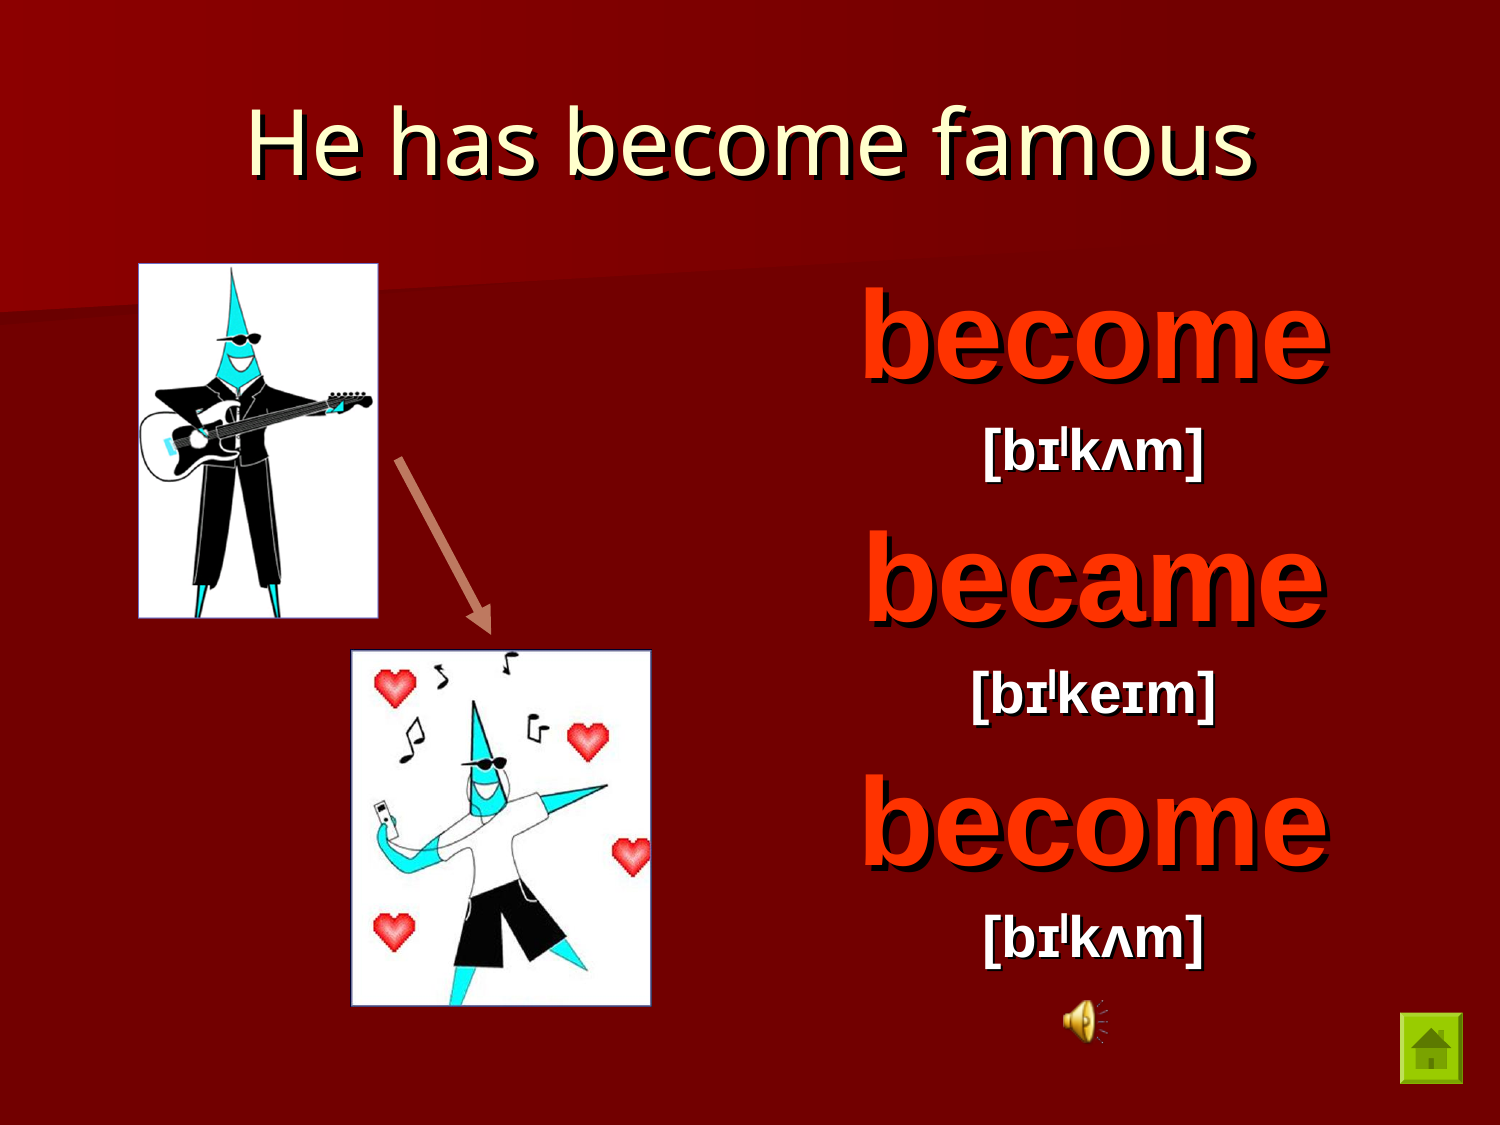

# He has become famous
become
[bɪˡkʌm]
became
[bɪˡkeɪm]
become
[bɪˡkʌm]